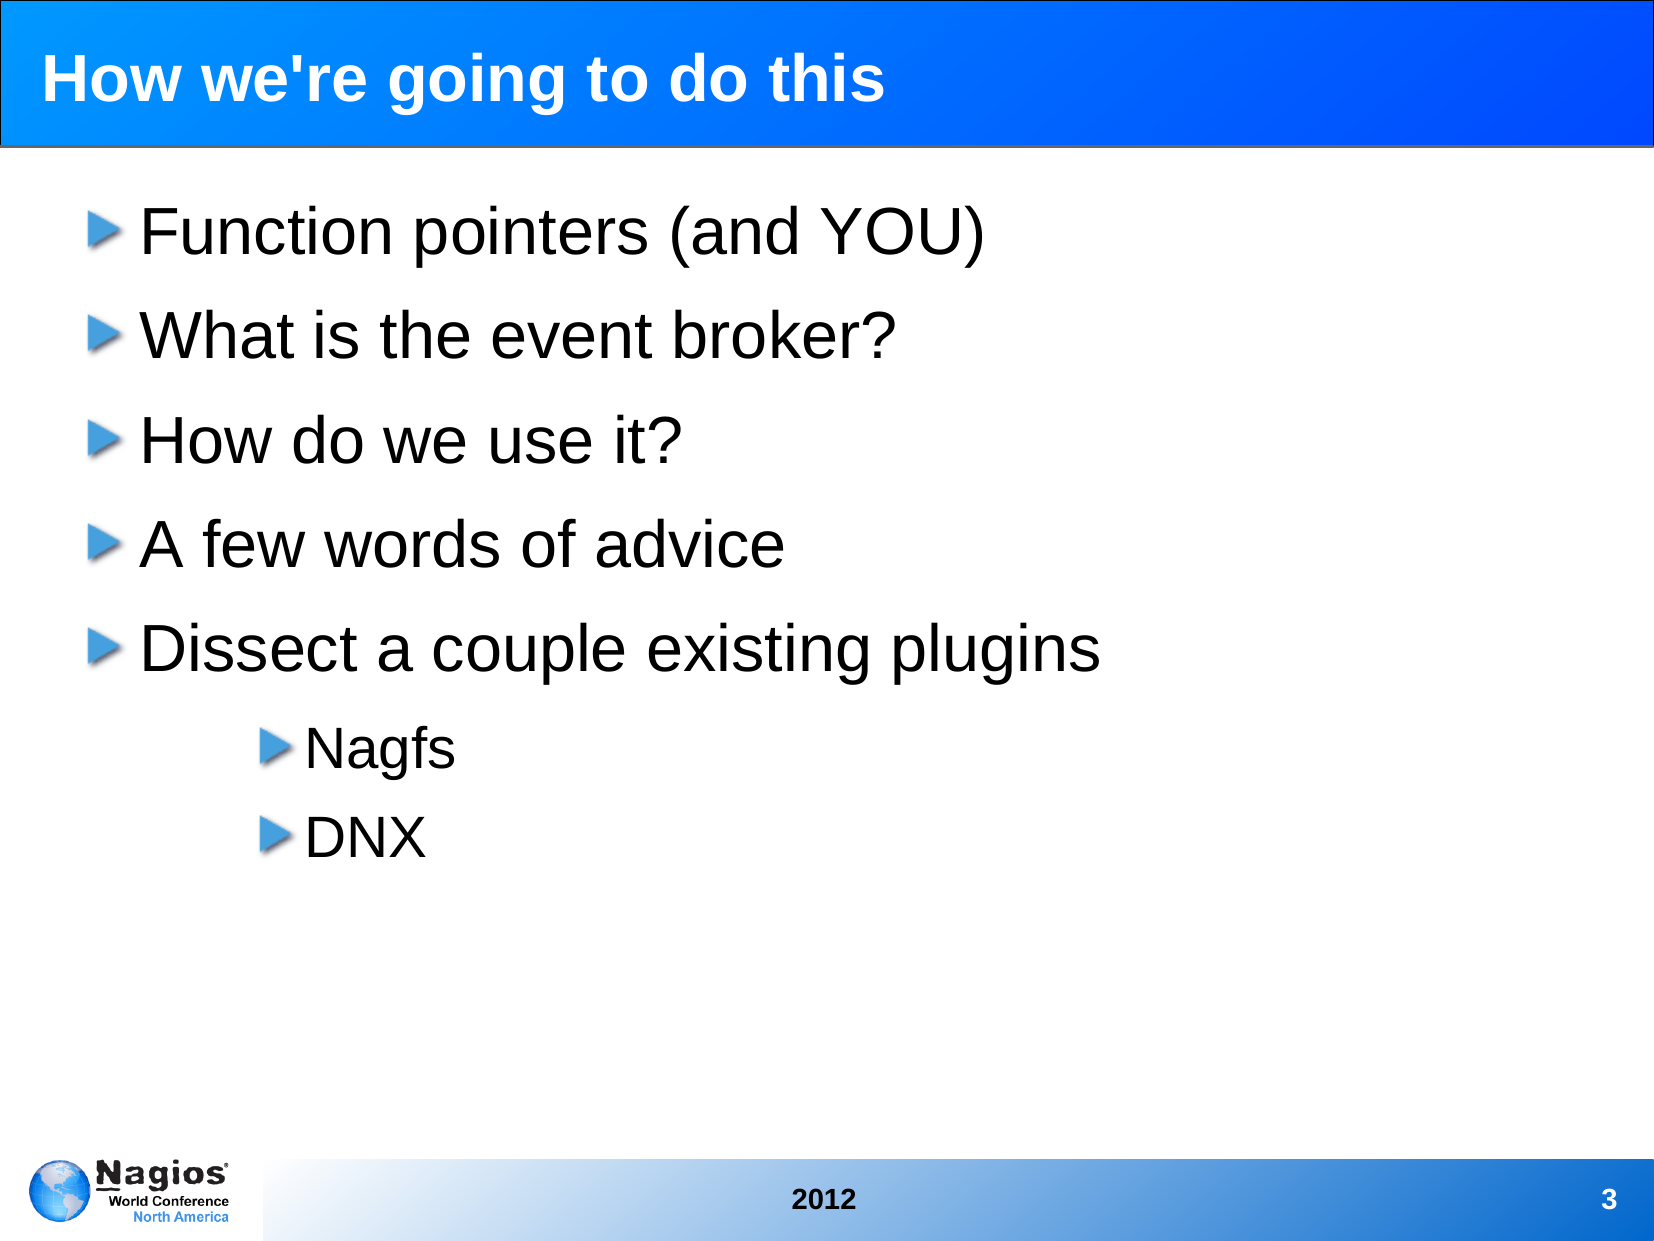

# How we're going to do this
Function pointers (and YOU)
What is the event broker?
How do we use it?
A few words of advice
Dissect a couple existing plugins
Nagfs
DNX
2011
3